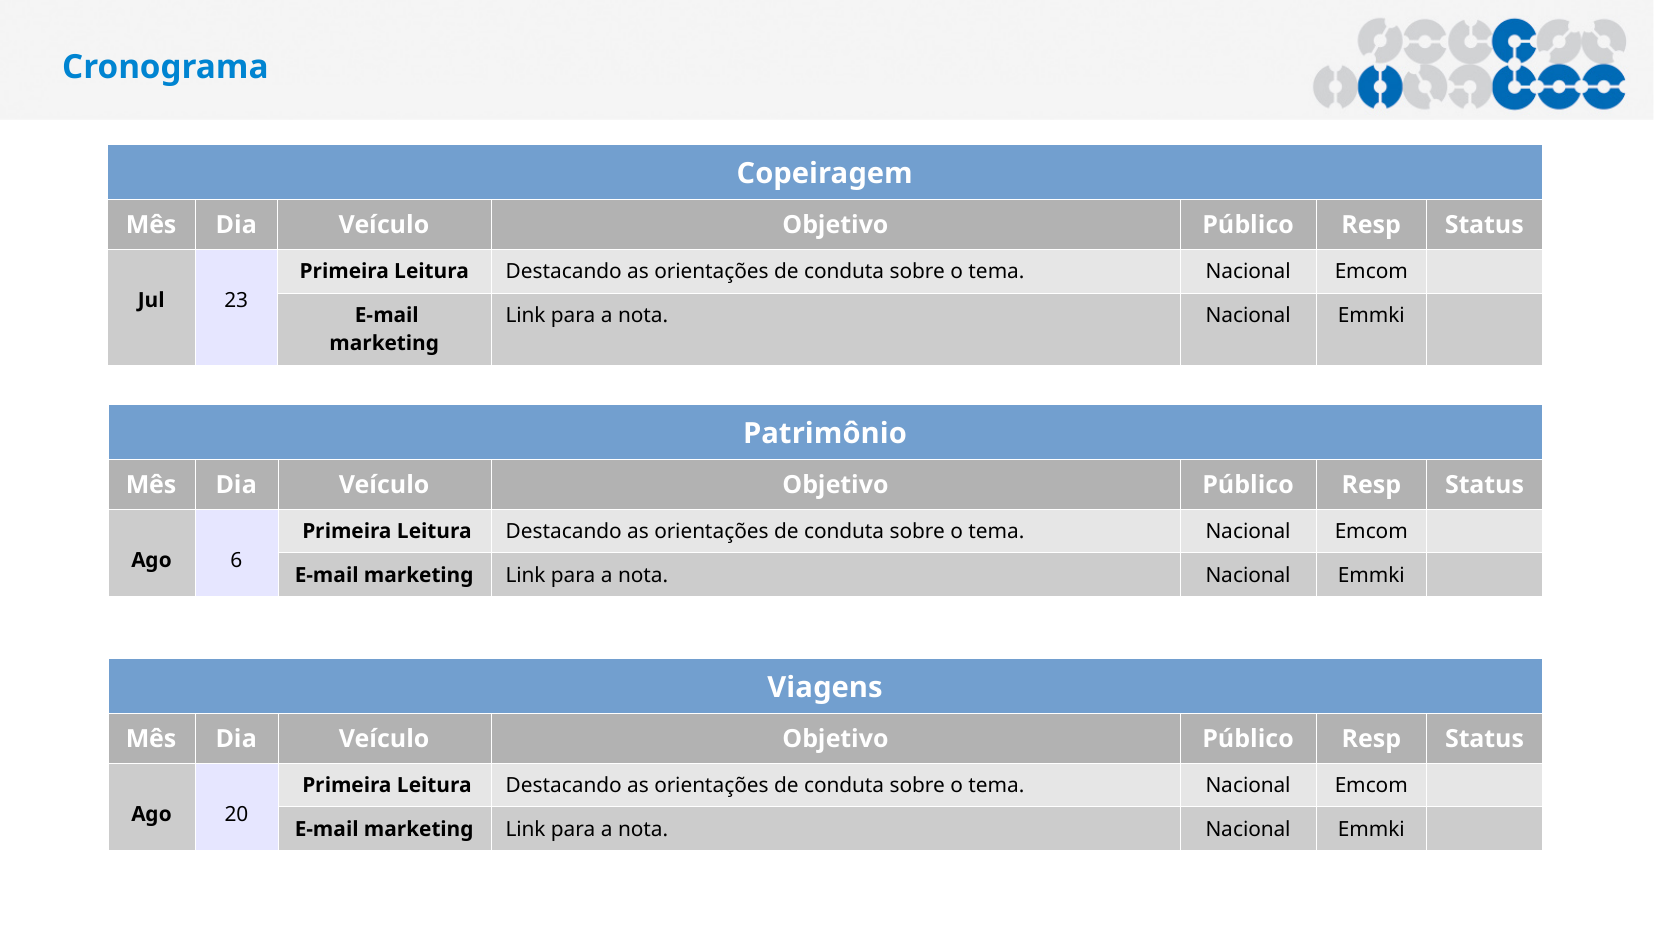

Cronograma
| Copeiragem | | | | | | |
| --- | --- | --- | --- | --- | --- | --- |
| Mês | Dia | Veículo | Objetivo | Público | Resp | Status |
| Jul | 23 | Primeira Leitura | Destacando as orientações de conduta sobre o tema. | Nacional | Emcom | |
| | | E-mail marketing | Link para a nota. | Nacional | Emmki | |
| Patrimônio | | | | | | |
| --- | --- | --- | --- | --- | --- | --- |
| Mês | Dia | Veículo | Objetivo | Público | Resp | Status |
| Ago | 6 | Primeira Leitura | Destacando as orientações de conduta sobre o tema. | Nacional | Emcom | |
| | | E-mail marketing | Link para a nota. | Nacional | Emmki | |
| Viagens | | | | | | |
| --- | --- | --- | --- | --- | --- | --- |
| Mês | Dia | Veículo | Objetivo | Público | Resp | Status |
| Ago | 20 | Primeira Leitura | Destacando as orientações de conduta sobre o tema. | Nacional | Emcom | |
| | | E-mail marketing | Link para a nota. | Nacional | Emmki | |